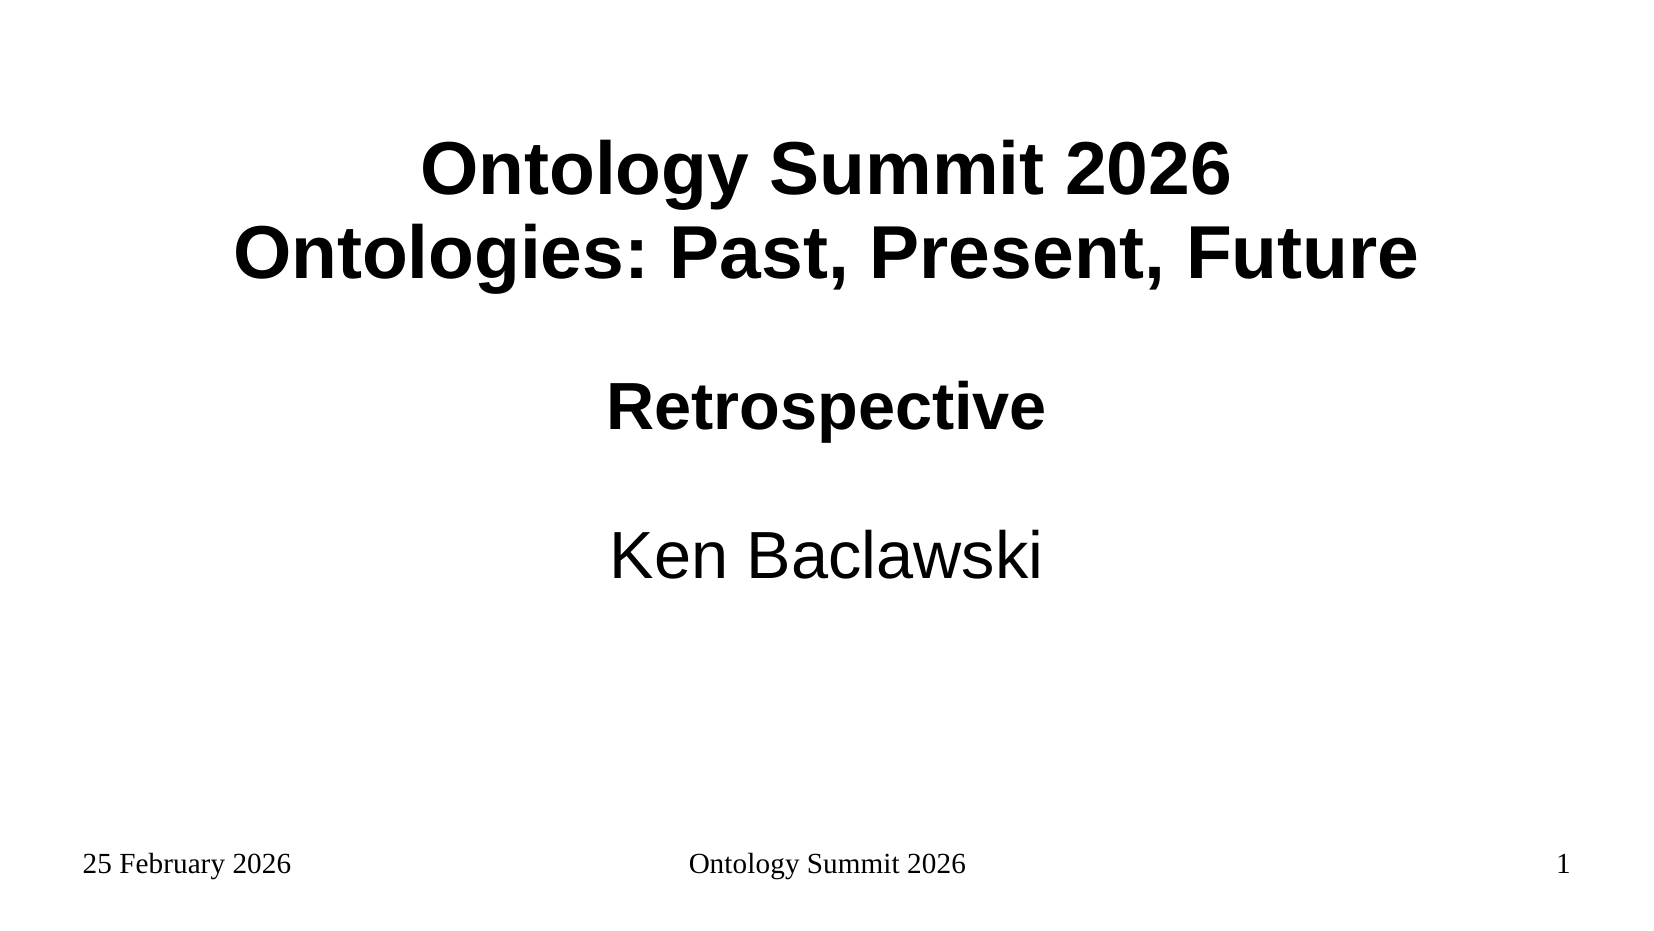

# Ontology Summit 2026
Ontologies: Past, Present, Future
Retrospective
Ken Baclawski
25 February 2026
Ontology Summit 2026
1